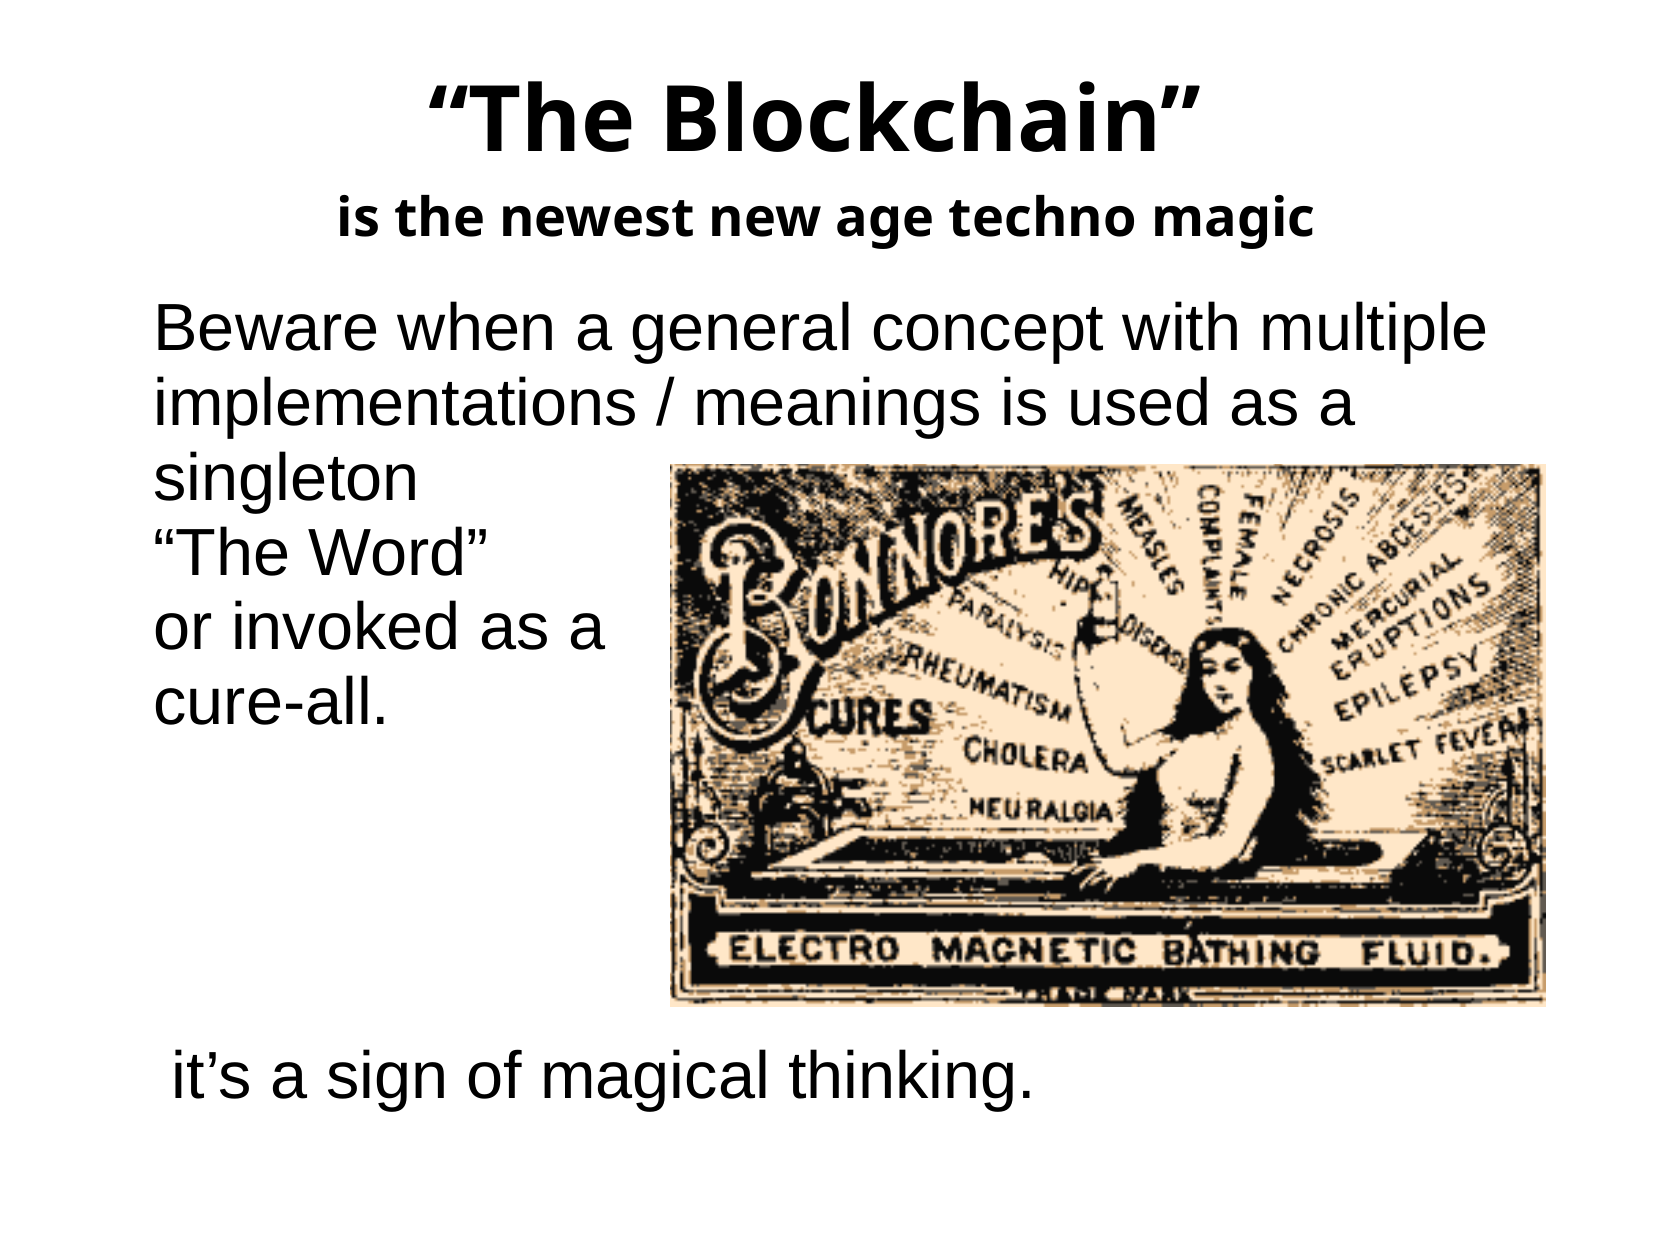

# “The Blockchain” is the newest new age techno magic
Beware when a general concept with multiple implementations / meanings is used as a singleton
“The Word”
or invoked as a
cure-all.
 it’s a sign of magical thinking.